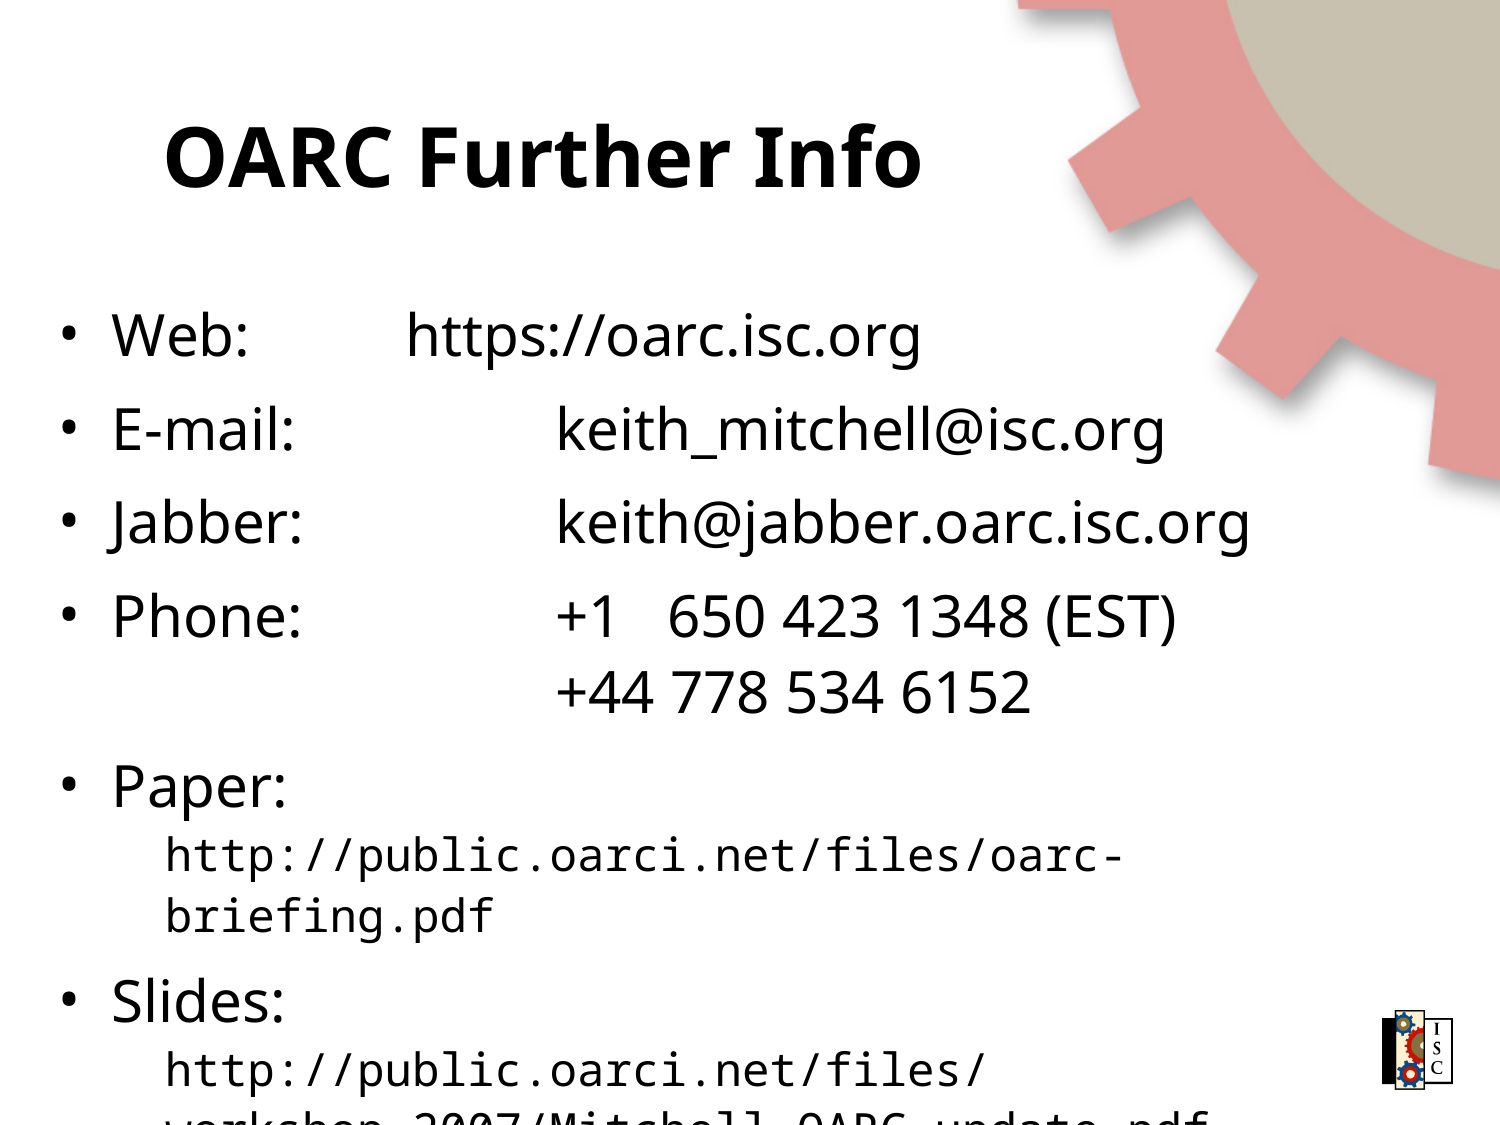

# OARC Further Info
Web:		https://oarc.isc.org
E-mail:		keith_mitchell@isc.org
Jabber:		keith@jabber.oarc.isc.org
Phone:		+1 650 423 1348 (EST)
			+44 778 534 6152
Paper:		 http://public.oarci.net/files/oarc-briefing.pdf
Slides:
http://public.oarci.net/files/
workshop-2007/Mitchell-OARC-update.pdf